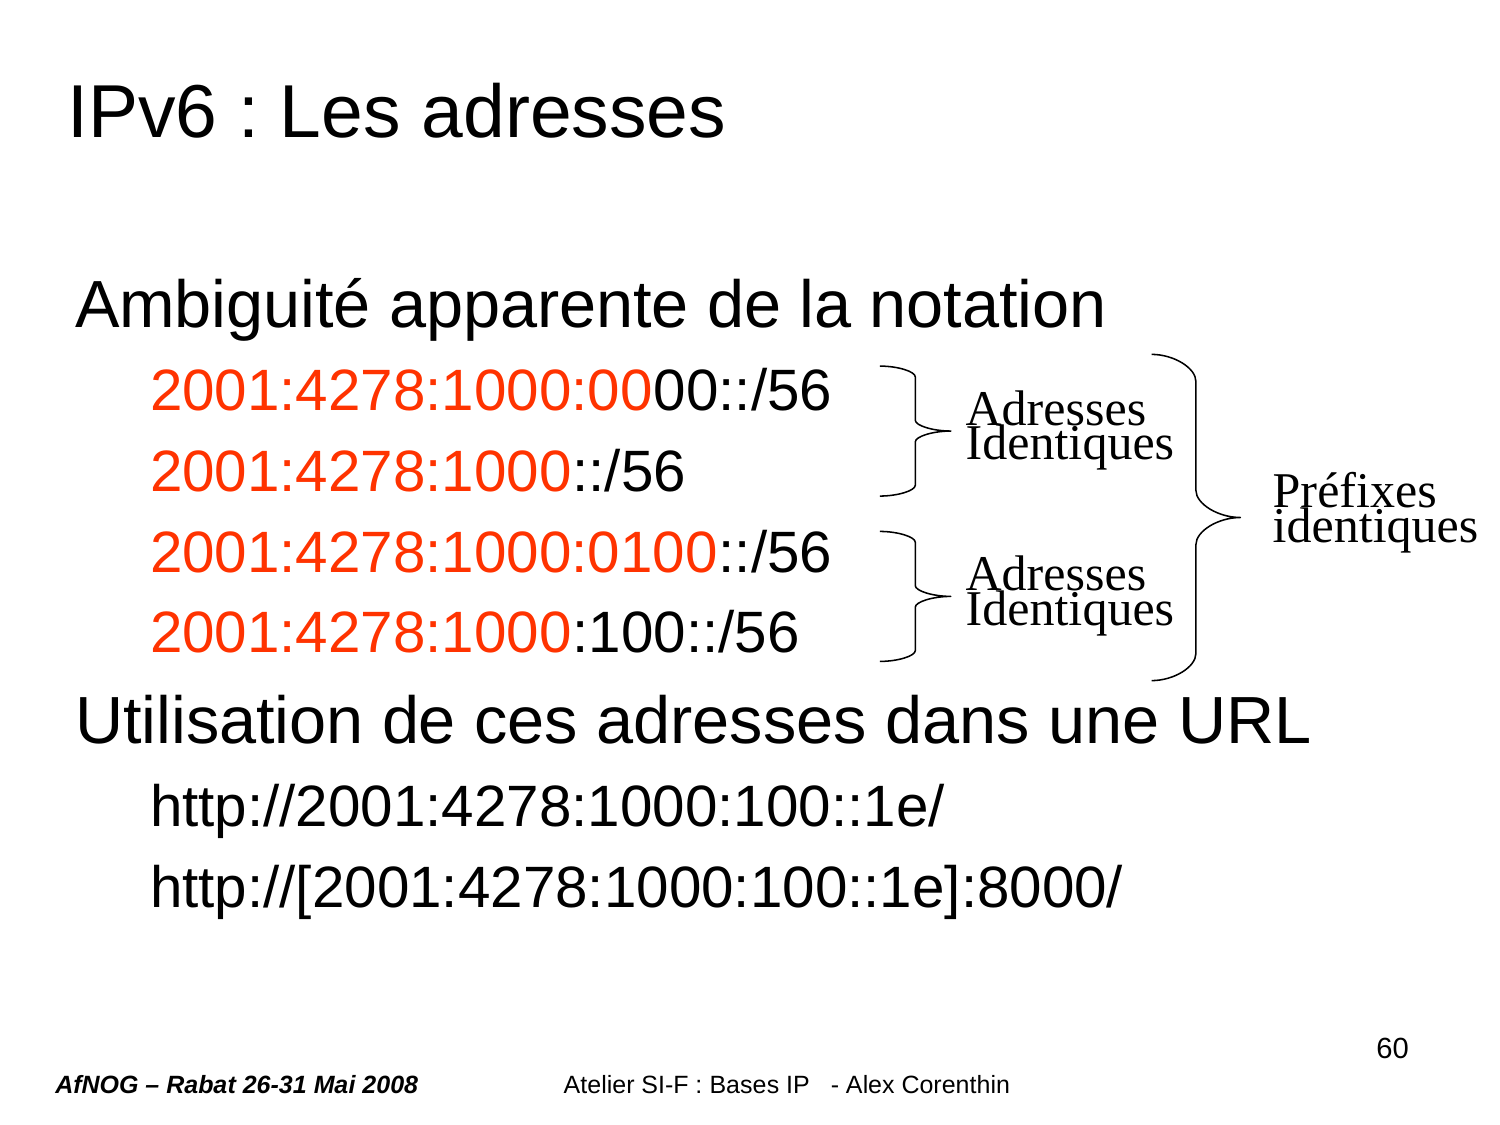

IPv6 : Les adresses
# Ambiguité apparente de la notation
2001:4278:1000:0000::/56
2001:4278:1000::/56
2001:4278:1000:0100::/56
2001:4278:1000:100::/56
Utilisation de ces adresses dans une URL
http://2001:4278:1000:100::1e/
http://[2001:4278:1000:100::1e]:8000/
Adresses
Identiques
Préfixes identiques
Adresses
Identiques
60